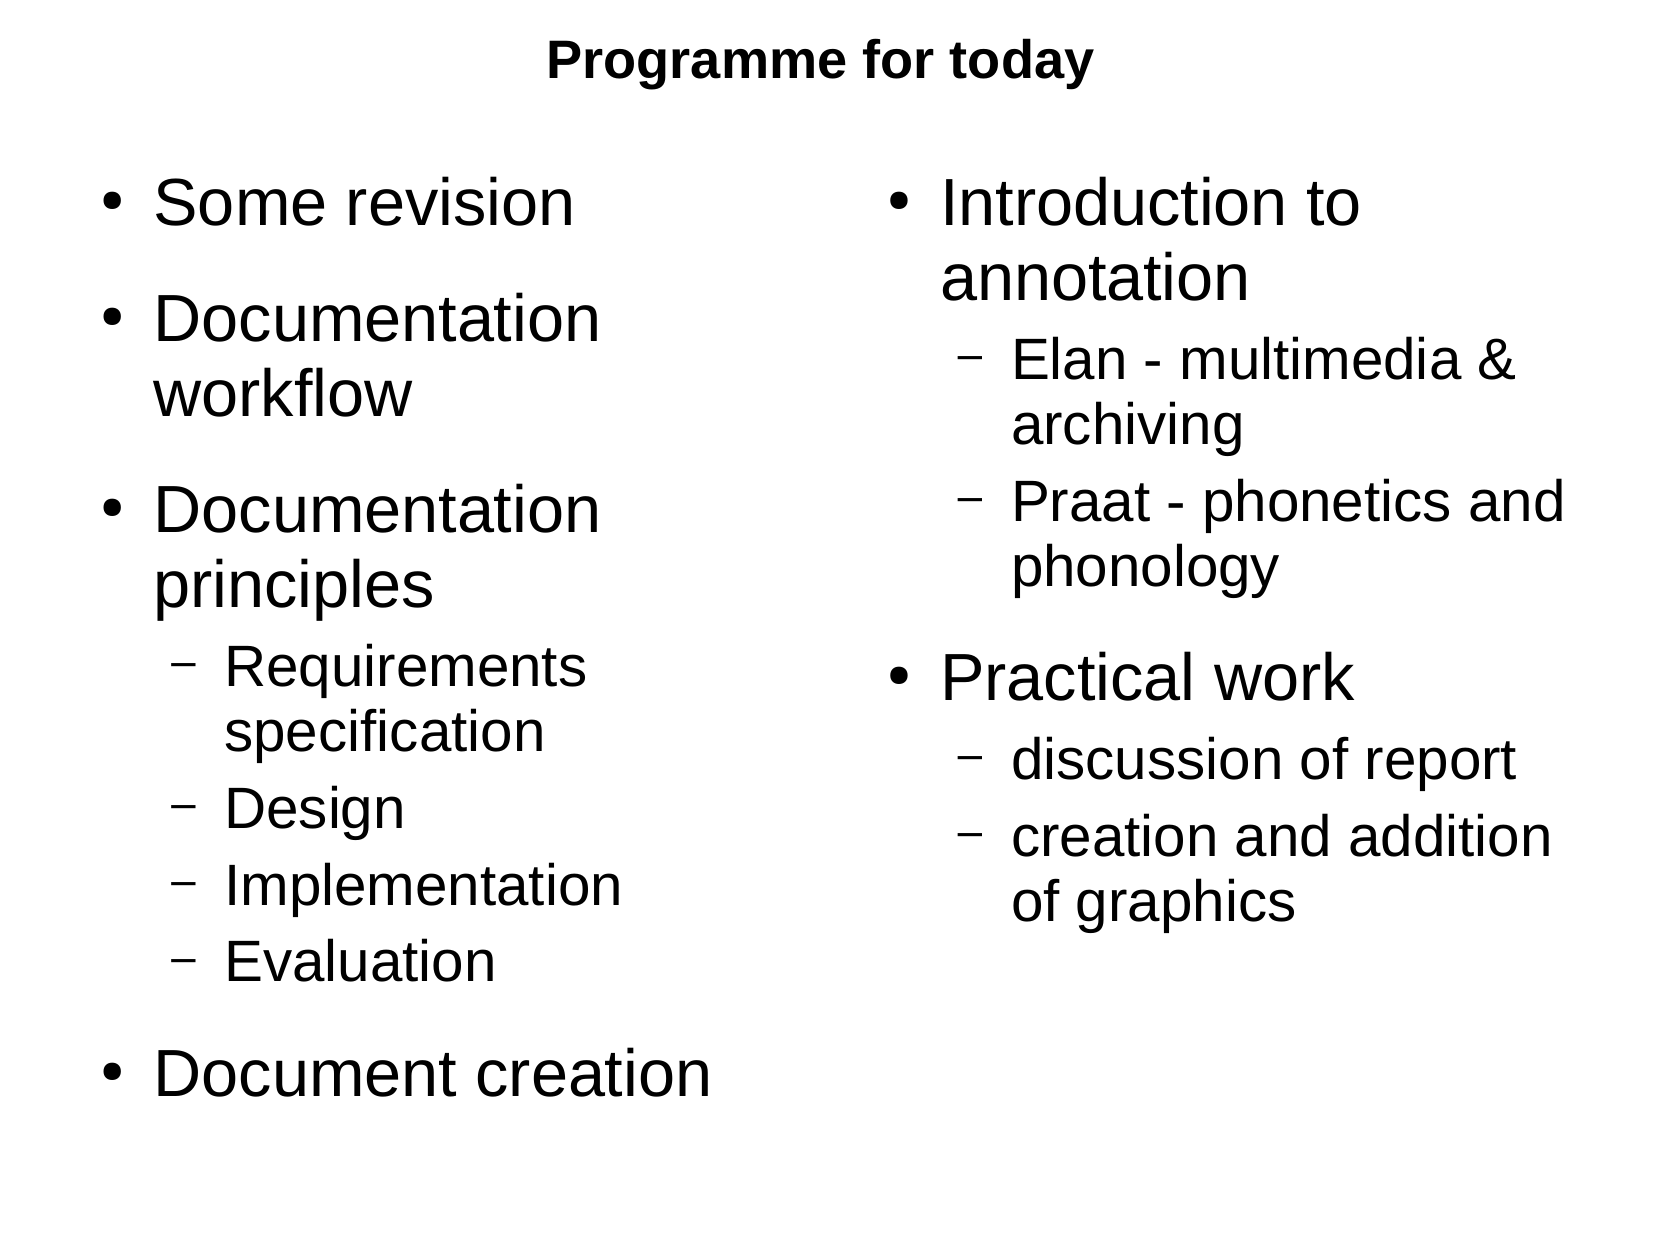

# Programme for today
Some revision
Documentation workflow
Documentation principles
Requirements specification
Design
Implementation
Evaluation
Document creation
Introduction to annotation
Elan - multimedia & archiving
Praat - phonetics and phonology
Practical work
discussion of report
creation and addition of graphics